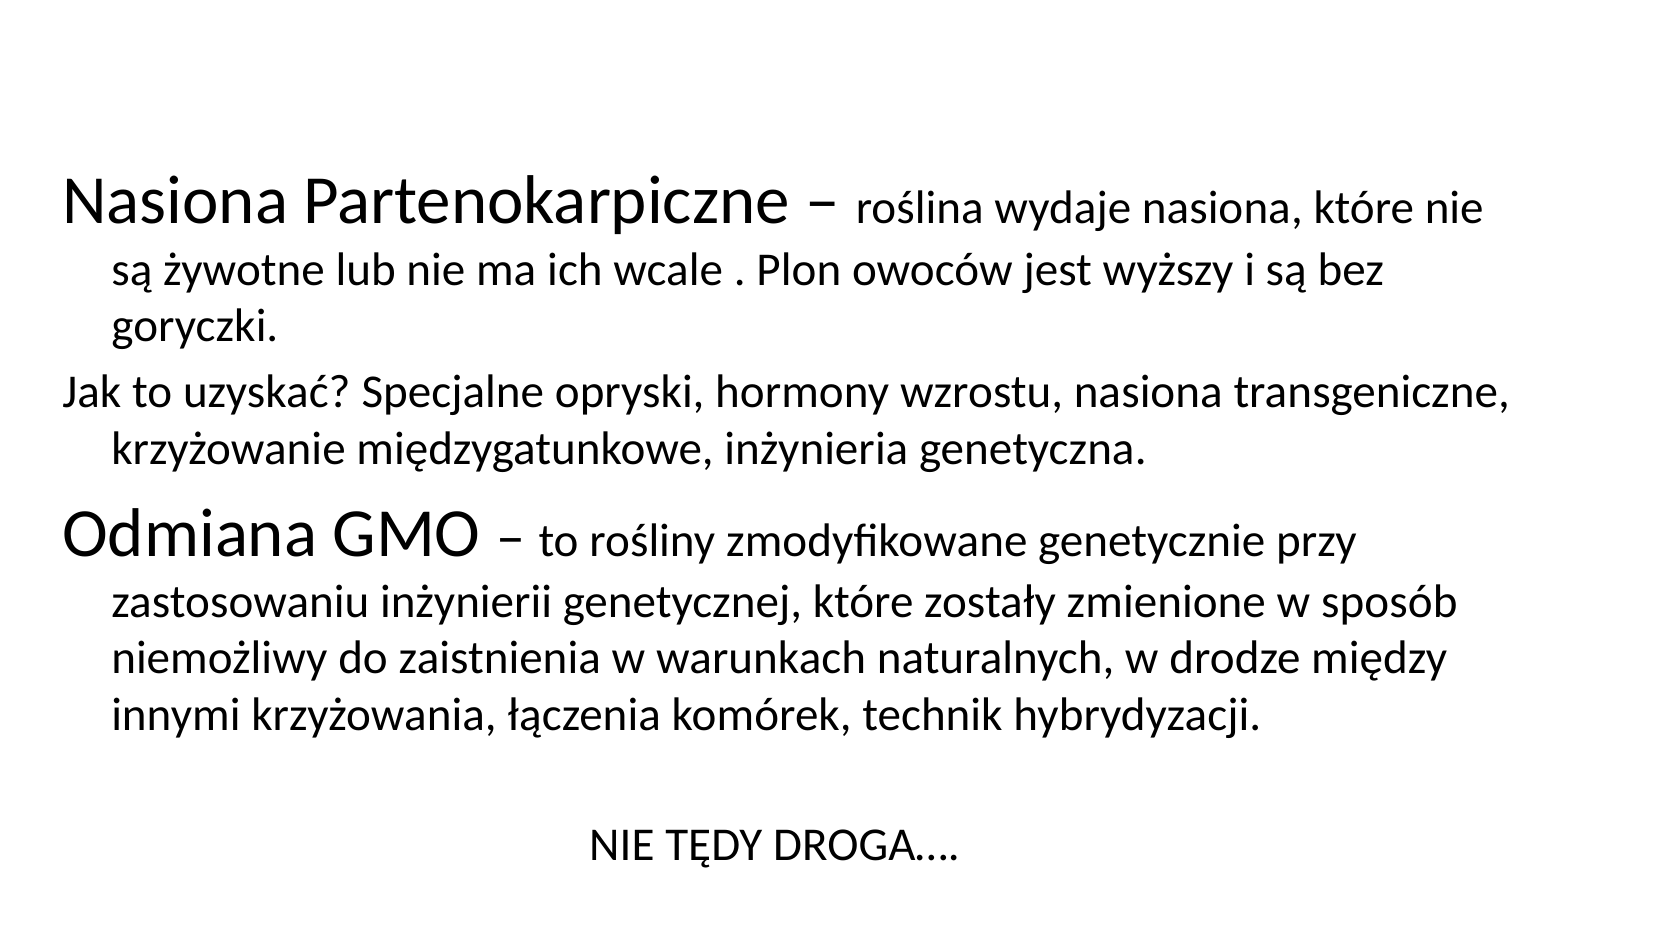

#
Nasiona Partenokarpiczne – roślina wydaje nasiona, które nie są żywotne lub nie ma ich wcale . Plon owoców jest wyższy i są bez goryczki.
Jak to uzyskać? Specjalne opryski, hormony wzrostu, nasiona transgeniczne, krzyżowanie międzygatunkowe, inżynieria genetyczna.
Odmiana GMO – to rośliny zmodyfikowane genetycznie przy zastosowaniu inżynierii genetycznej, które zostały zmienione w sposób niemożliwy do zaistnienia w warunkach naturalnych, w drodze między innymi krzyżowania, łączenia komórek, technik hybrydyzacji.
 NIE TĘDY DROGA….